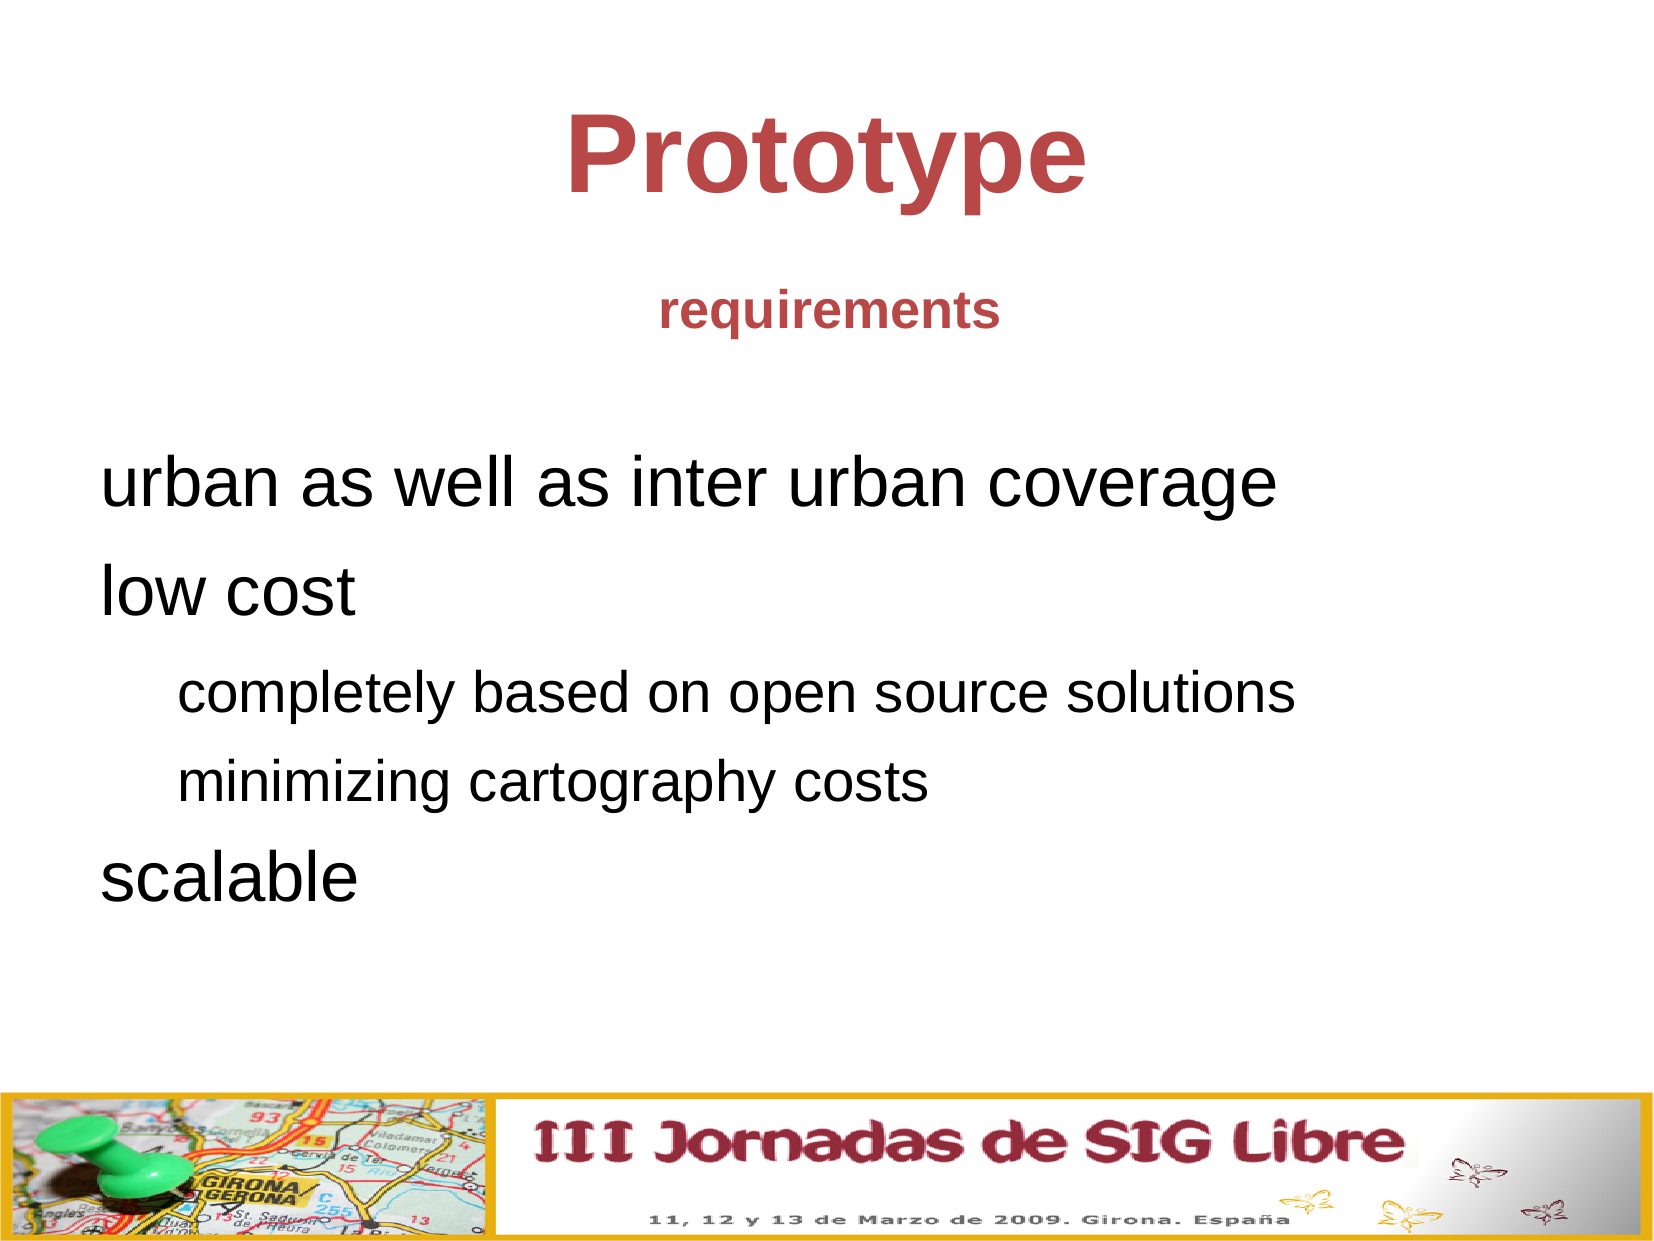

# Prototype
requirements
urban as well as inter urban coverage
low cost
completely based on open source solutions
minimizing cartography costs
scalable